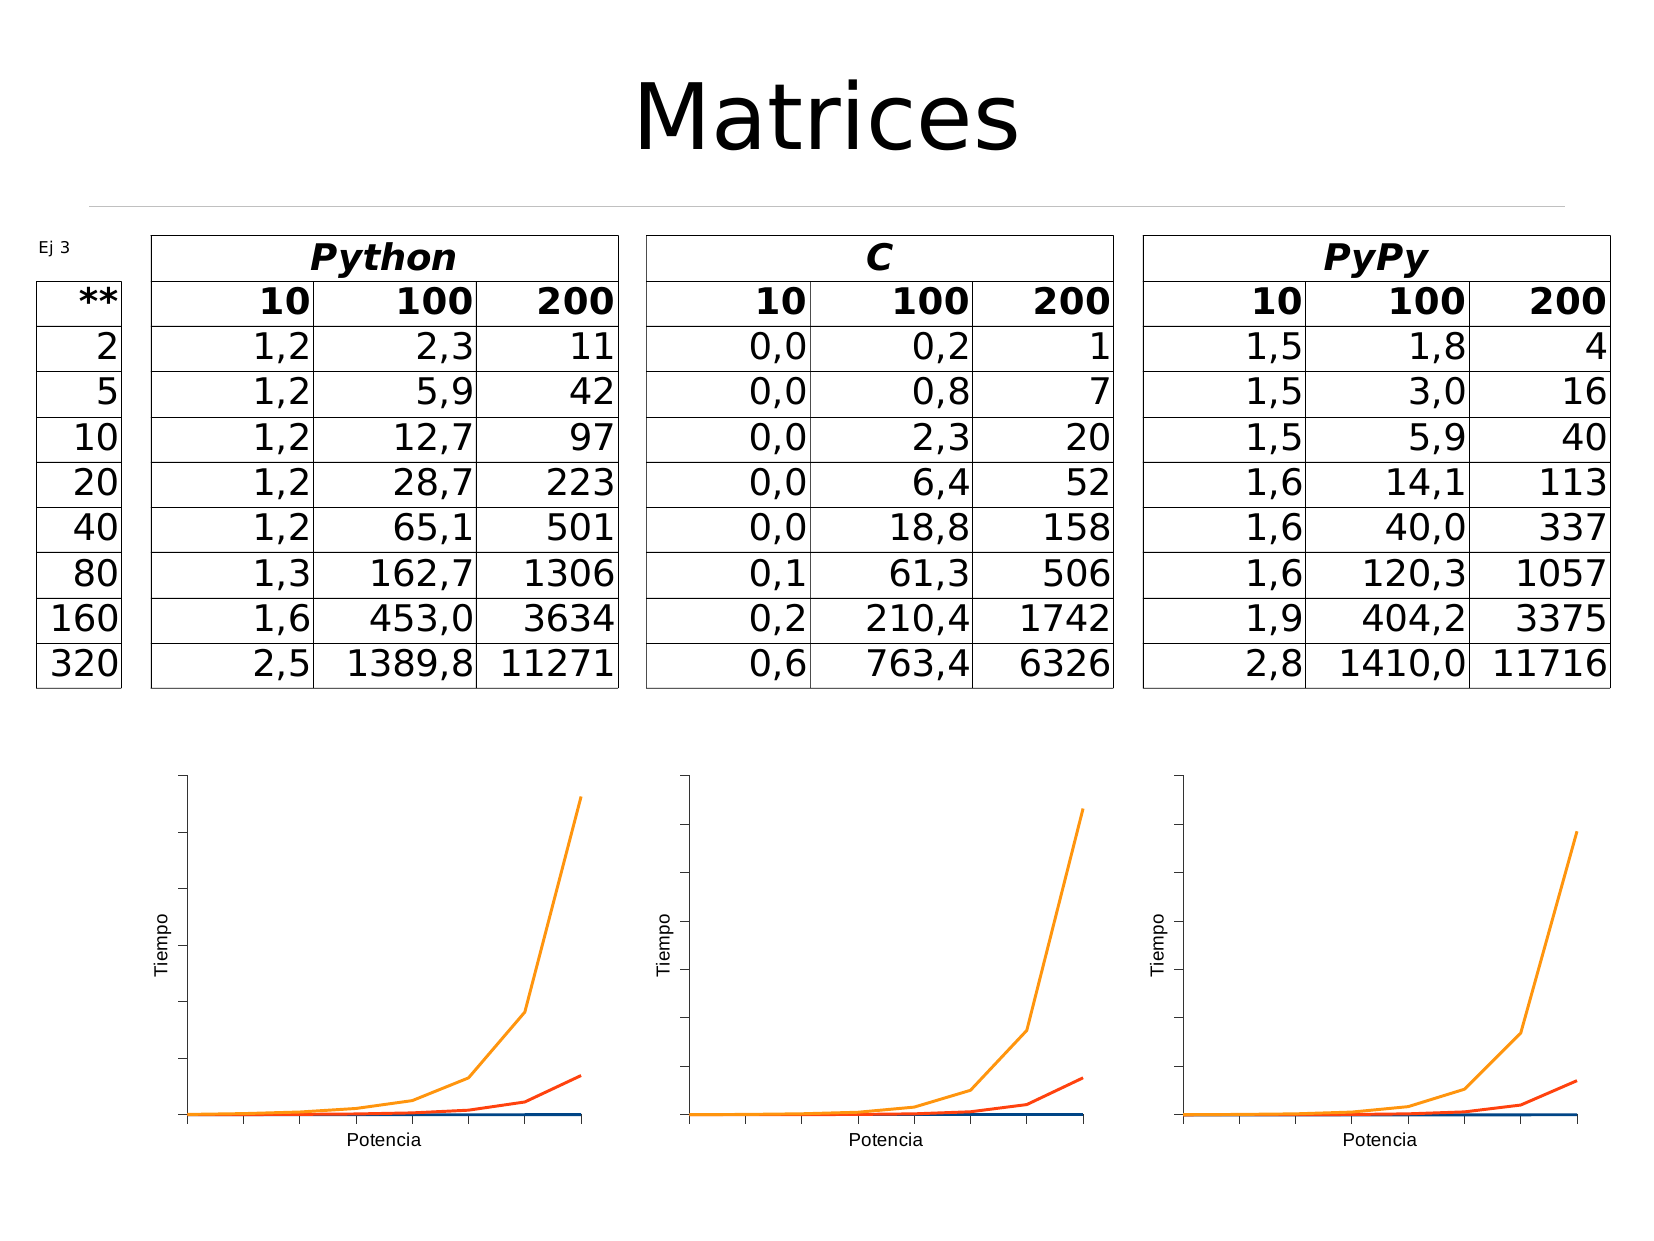

# Matrices
### Chart
| Category | Columna A | Columna B | Columna C |
|---|---|---|---|
| 1 | 1.177 | 2.309 | 11.09 |
| 2 | 1.194 | 5.88 | 41.6 |
| 3 | 1.16 | 12.68 | 96.58 |
| 4 | 1.21 | 28.712 | 222.69 |
| 5 | 1.23 | 65.09 | 500.59 |
| 6 | 1.32 | 162.69 | 1305.8 |
| 7 | 1.63 | 453.044 | 3634.25 |
| 8 | 2.487 | 1389.77 | 11271.4 |
### Chart
| Category | Columna A | Columna B | Columna C |
|---|---|---|---|
| 1 | 0.002 | 0.171 | 1.46 |
| 2 | 0.003 | 0.831 | 7.098 |
| 3 | 0.004 | 2.293 | 20.144 |
| 4 | 0.007 | 6.429 | 51.763 |
| 5 | 0.017 | 18.806 | 157.62 |
| 6 | 0.051 | 61.3 | 505.98 |
| 7 | 0.17 | 210.43 | 1742.34 |
| 8 | 0.619 | 763.41 | 6325.7 |
### Chart
| Category | Columna A | Columna B | Columna C |
|---|---|---|---|
| 1 | 1.538 | 1.82 | 4.175 |
| 2 | 1.533 | 3.021 | 15.711 |
| 3 | 1.503 | 5.867 | 40.26 |
| 4 | 1.559 | 14.11 | 112.52 |
| 5 | 1.636 | 39.979 | 337.06 |
| 6 | 1.624 | 120.26 | 1057.29 |
| 7 | 1.851 | 404.18 | 3375.028 |
| 8 | 2.758 | 1410.02 | 11715.941 |